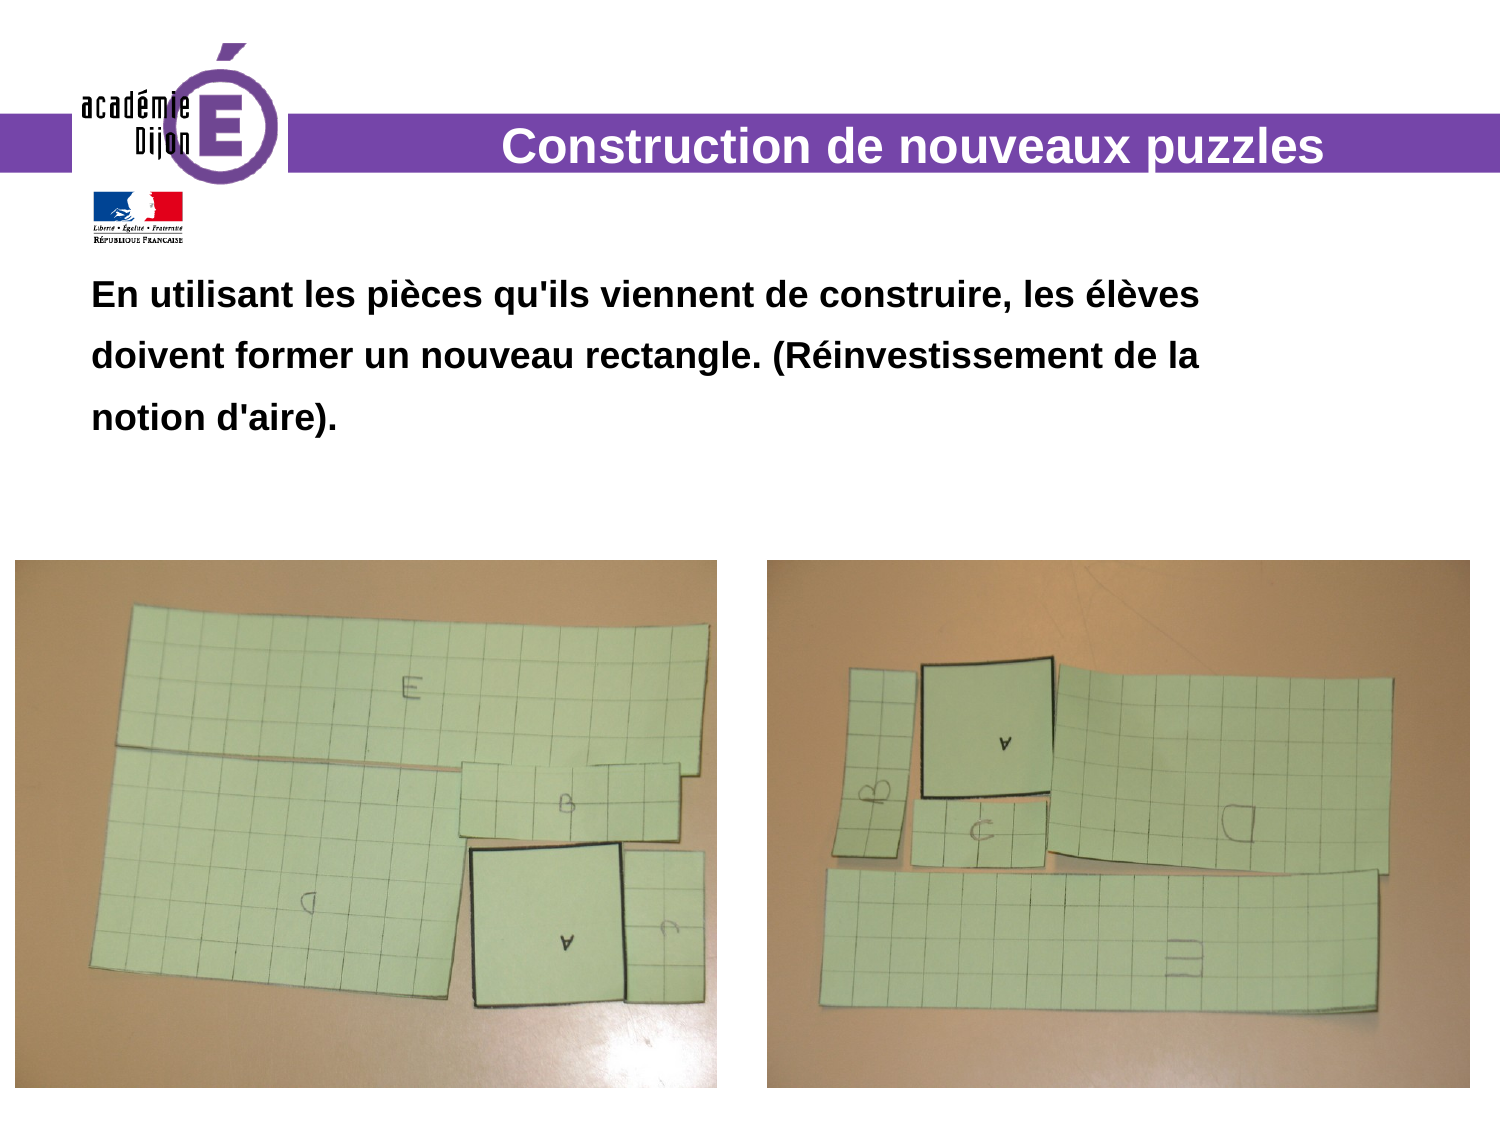

# Construction de nouveaux puzzles
En utilisant les pièces qu'ils viennent de construire, les élèves
doivent former un nouveau rectangle. (Réinvestissement de la
notion d'aire).